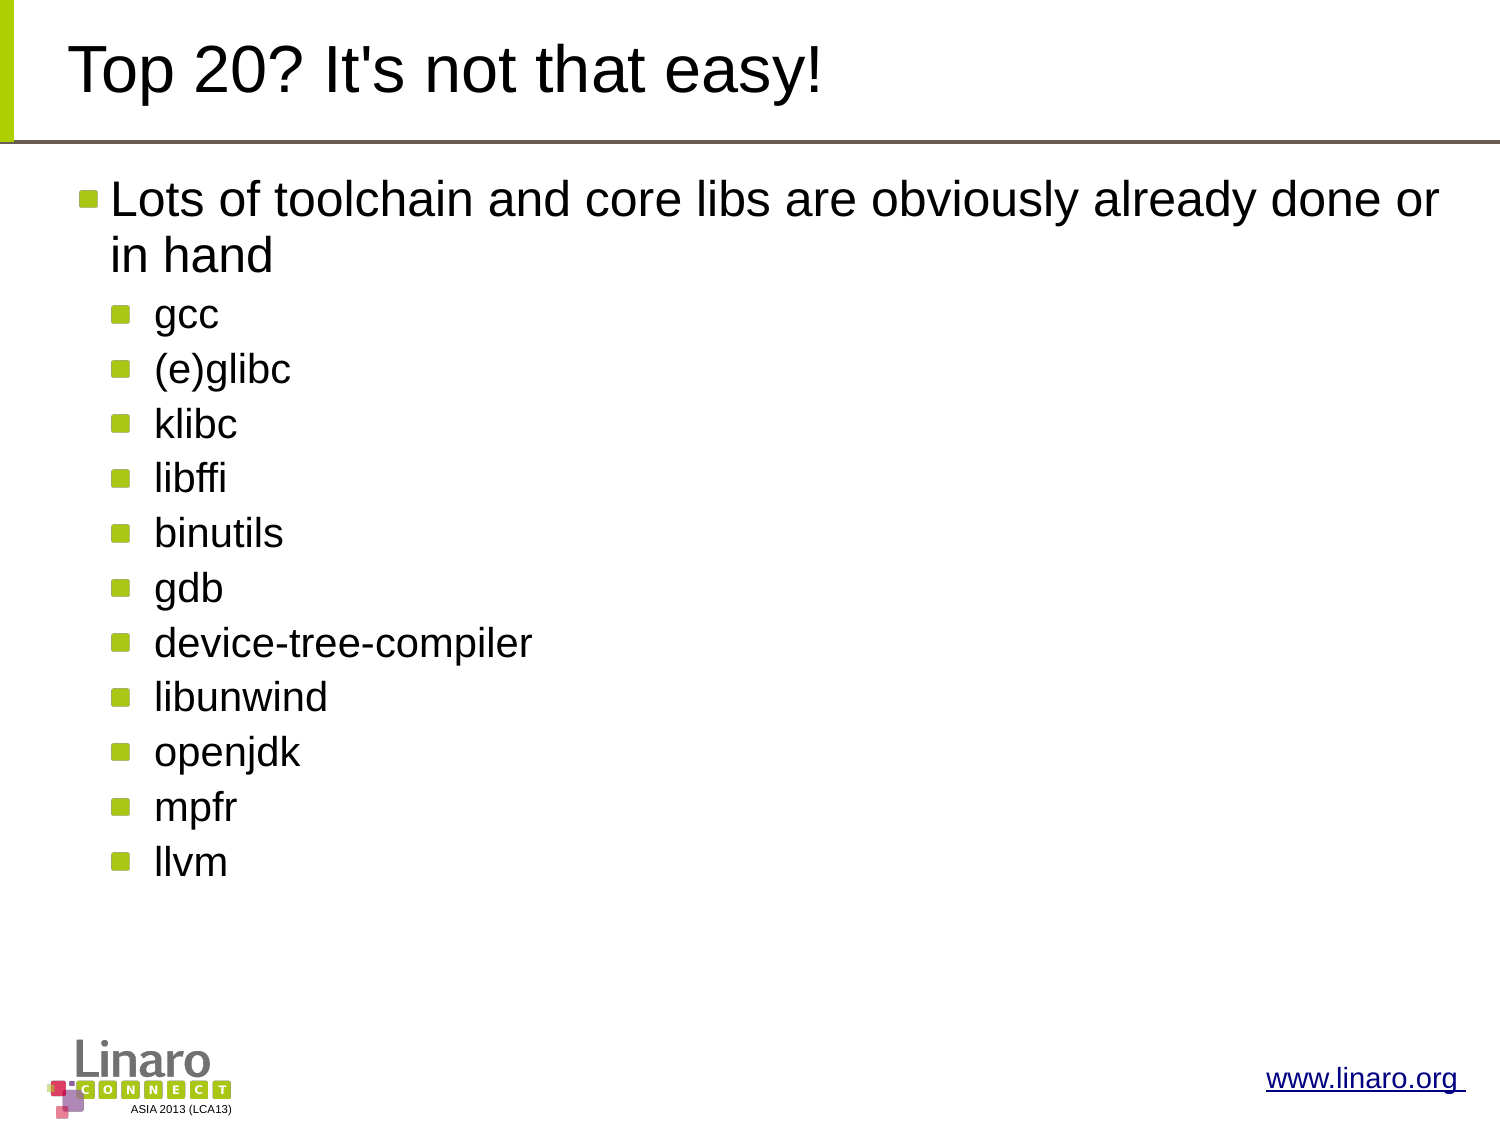

# Top 20? It's not that easy!
Lots of toolchain and core libs are obviously already done or in hand
gcc
(e)glibc
klibc
libffi
binutils
gdb
device-tree-compiler
libunwind
openjdk
mpfr
llvm